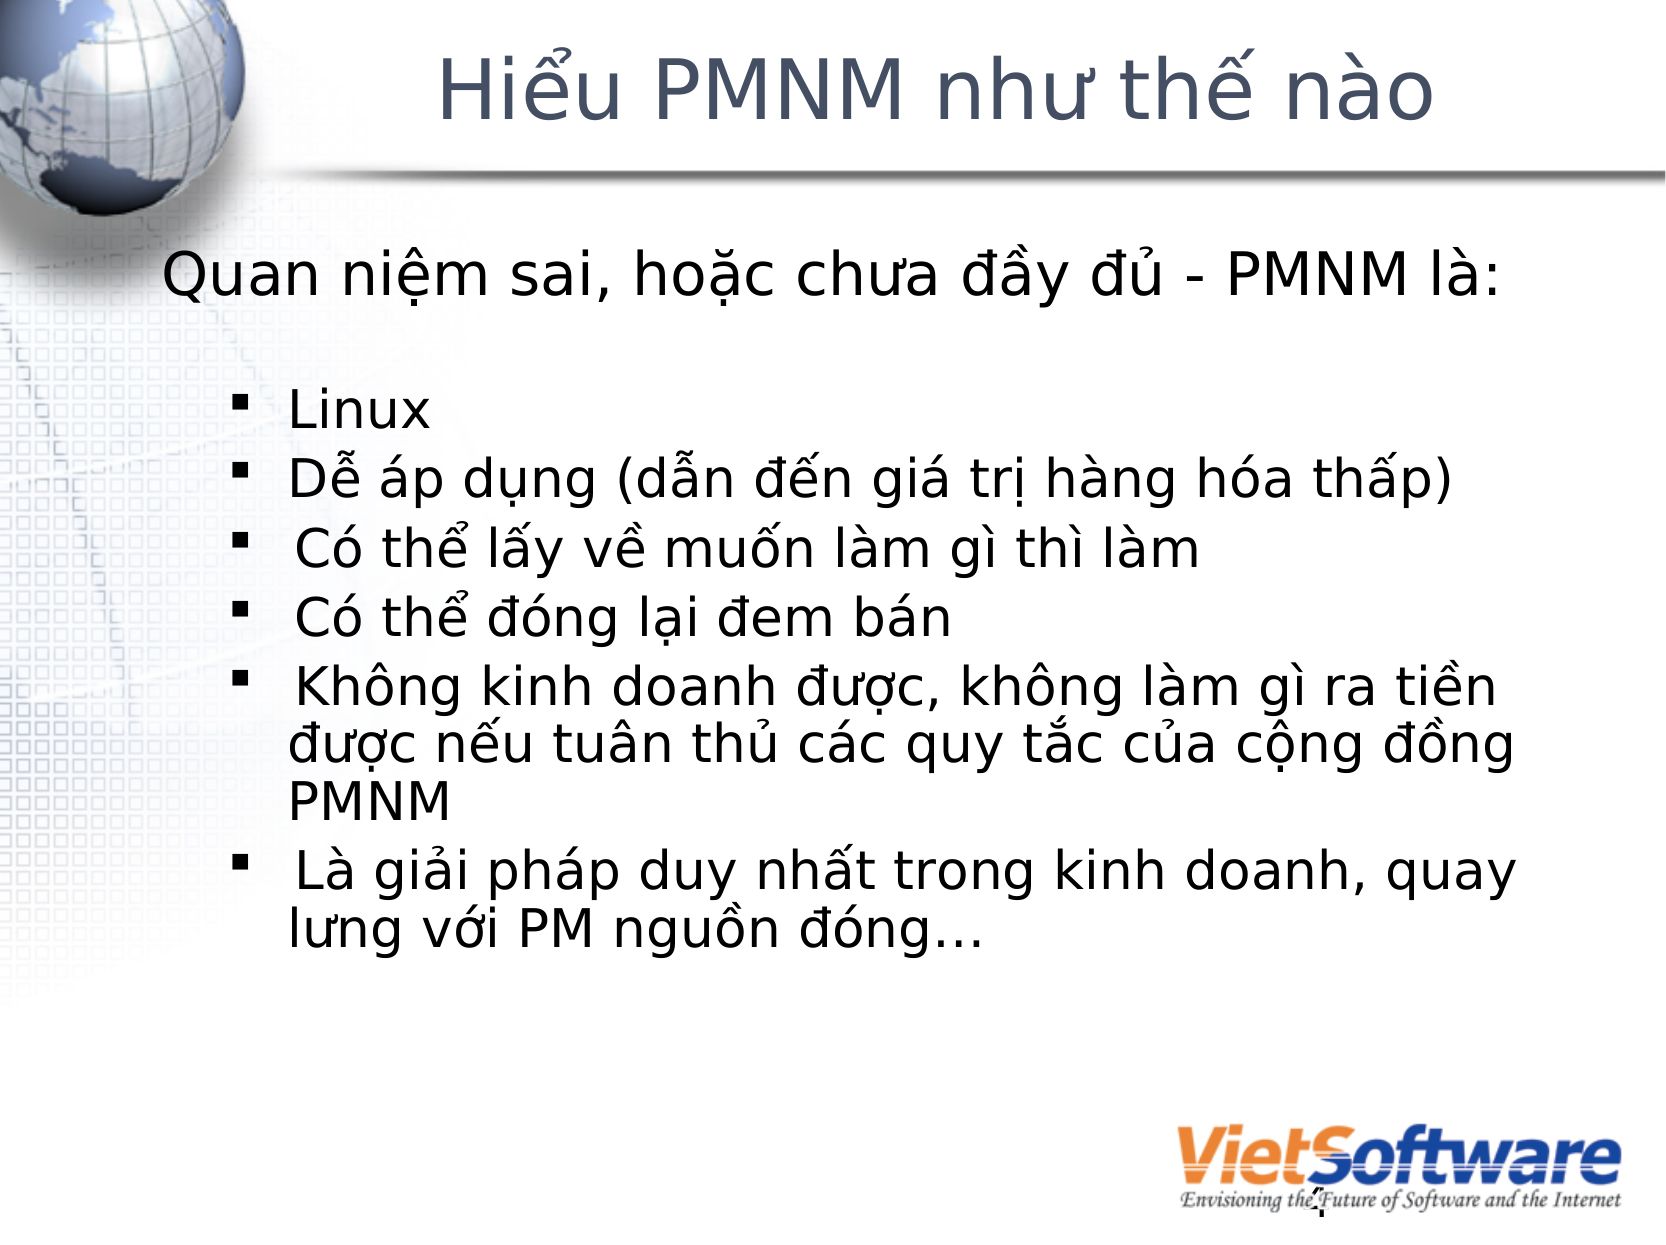

# Hiểu PMNM như thế nào
Quan niệm sai, hoặc chưa đầy đủ - PMNM là:
Linux
Dễ áp dụng (dẫn đến giá trị hàng hóa thấp)
	Có thể lấy về muốn làm gì thì làm
	Có thể đóng lại đem bán
	Không kinh doanh được, không làm gì ra tiền được nếu tuân thủ các quy tắc của cộng đồng PMNM
	Là giải pháp duy nhất trong kinh doanh, quay lưng với PM nguồn đóng…
4